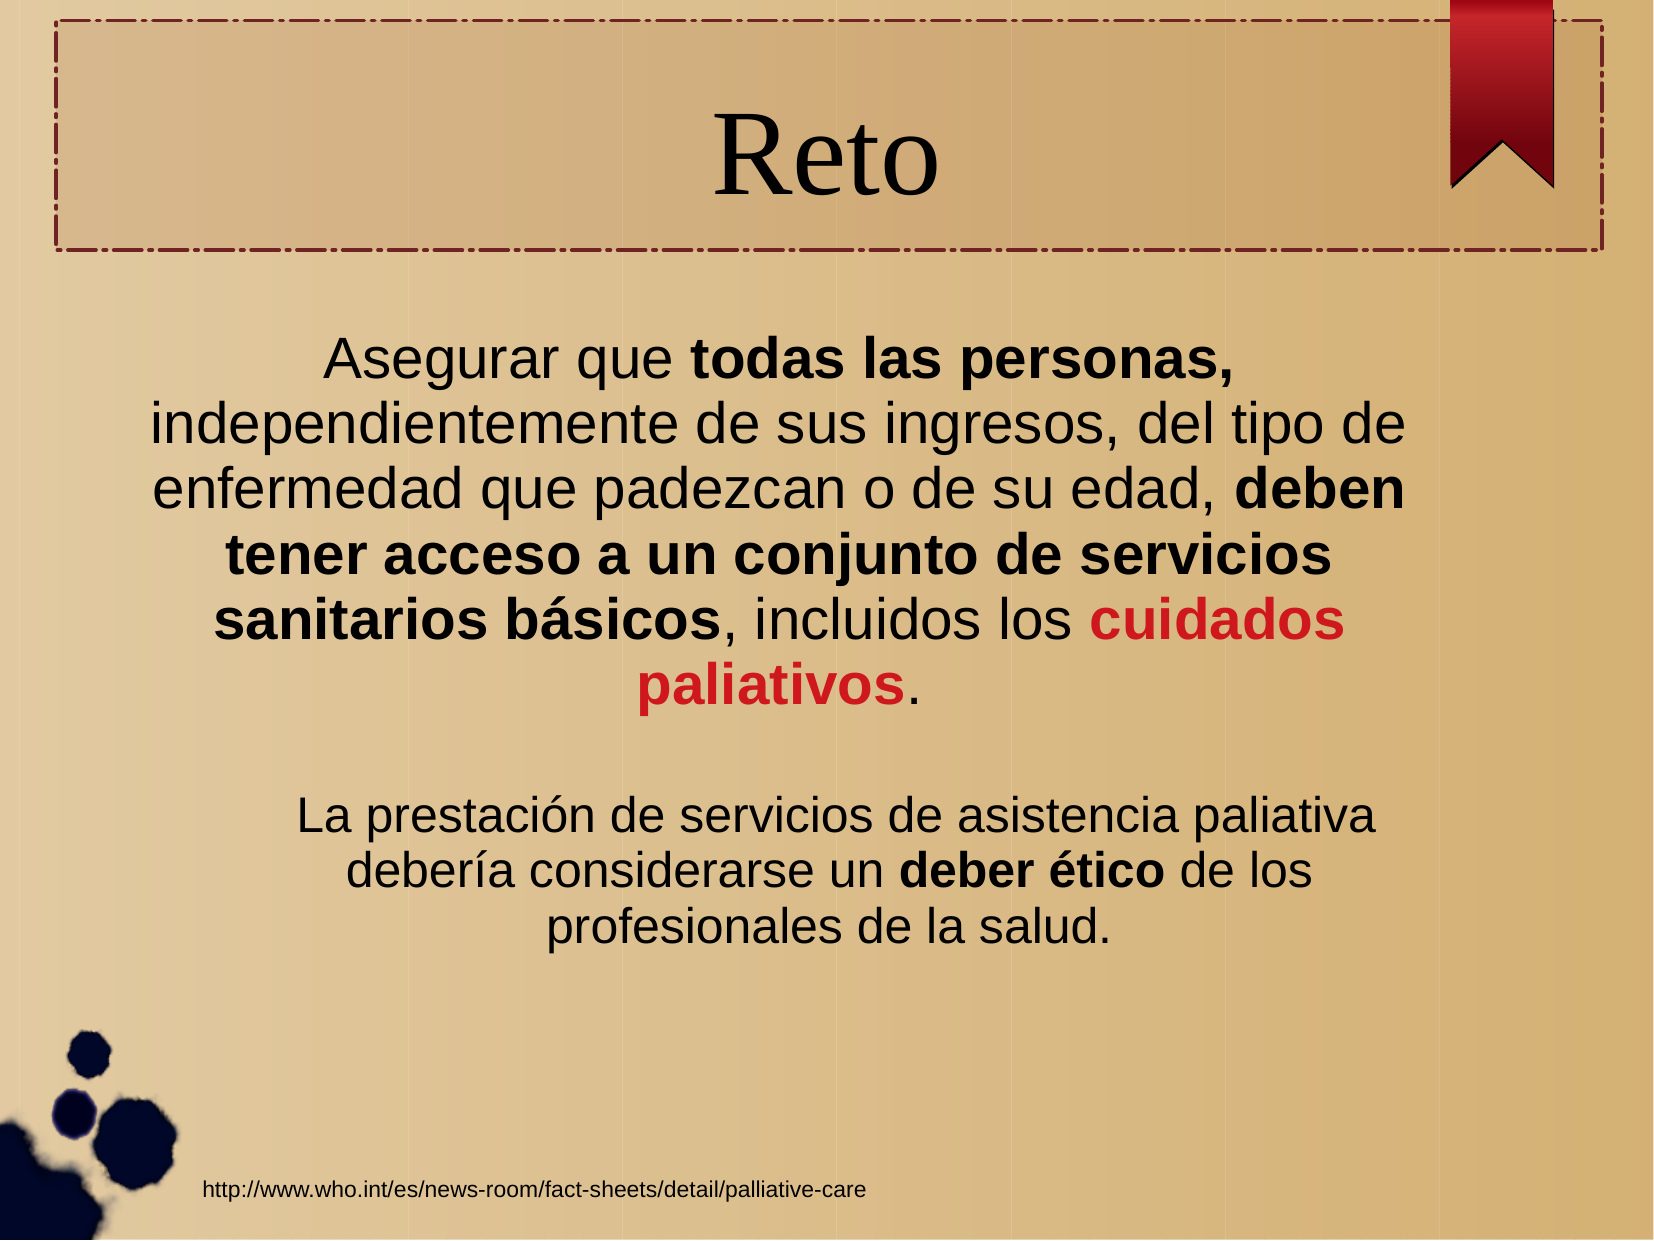

# Reto
Asegurar que todas las personas, independientemente de sus ingresos, del tipo de enfermedad que padezcan o de su edad, deben tener acceso a un conjunto de servicios sanitarios básicos, incluidos los cuidados paliativos.
 La prestación de servicios de asistencia paliativa debería considerarse un deber ético de los profesionales de la salud.
http://www.who.int/es/news-room/fact-sheets/detail/palliative-care